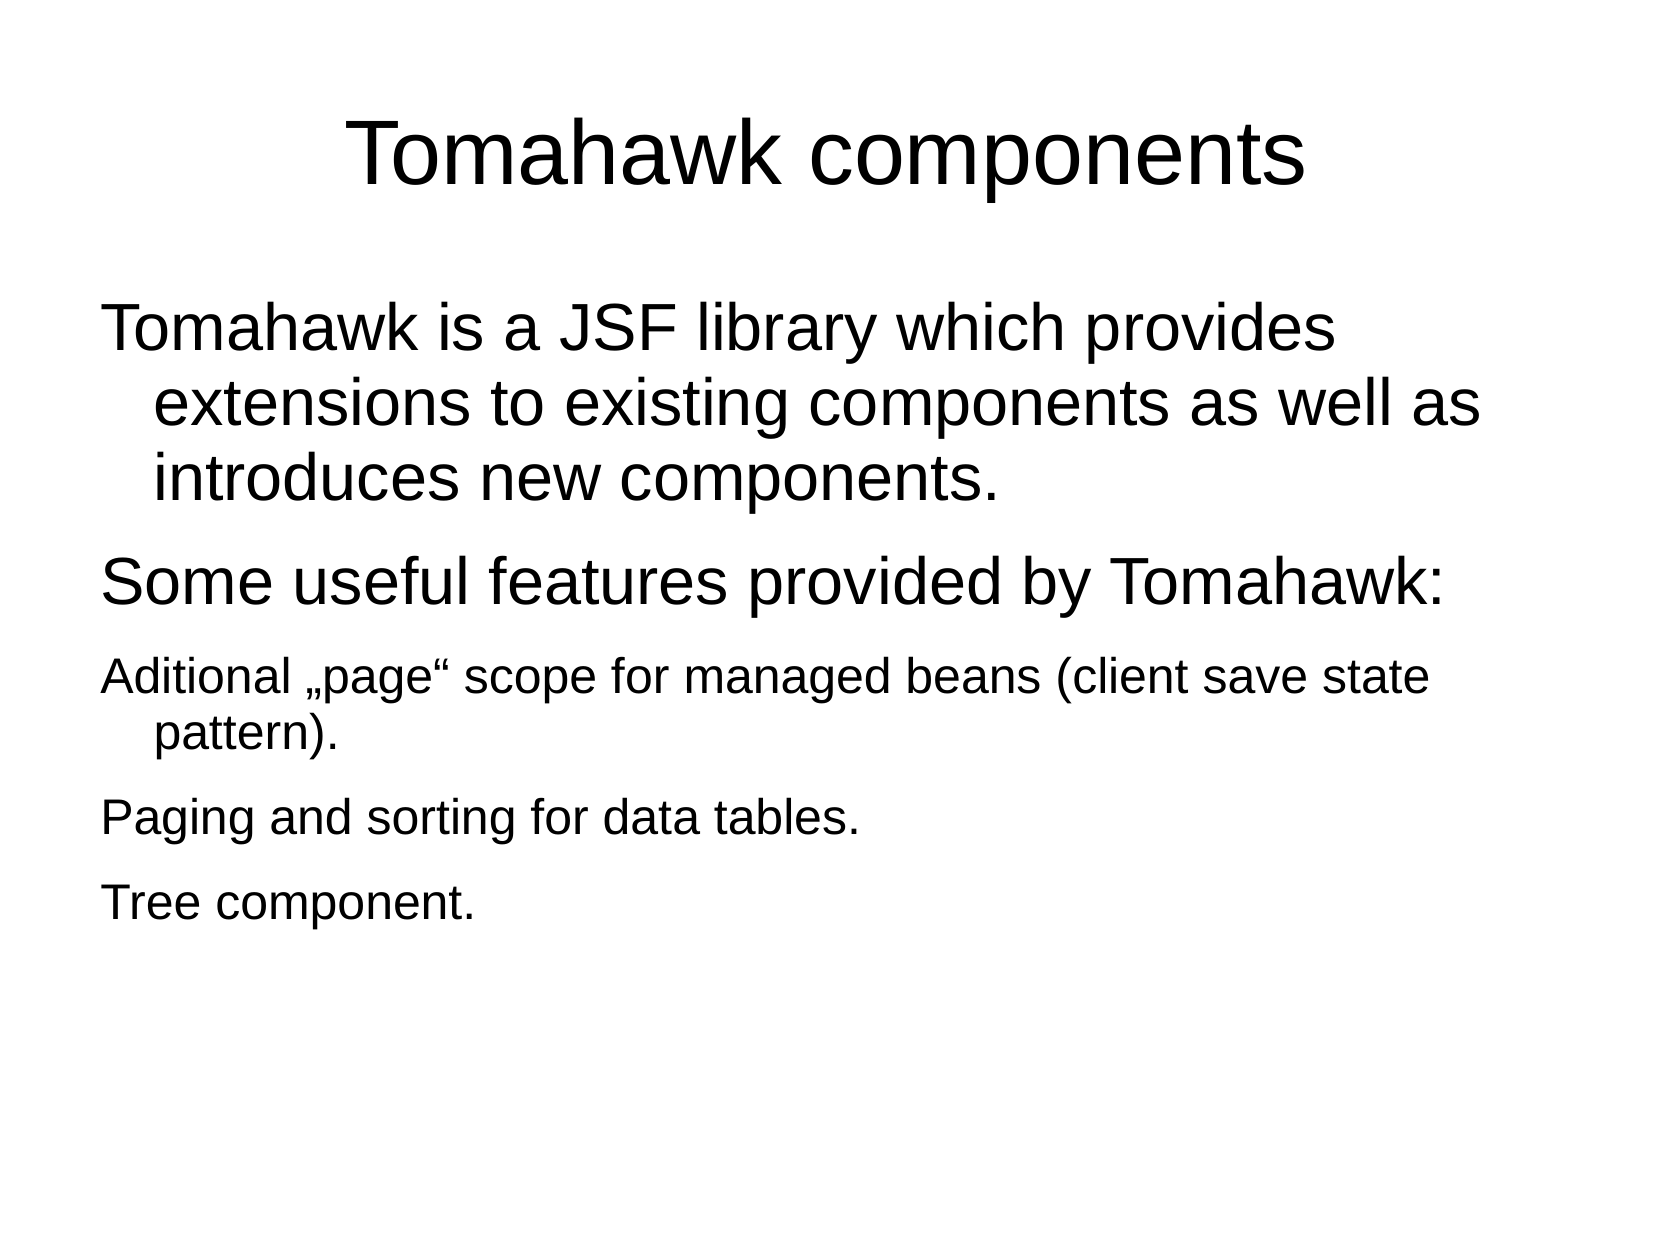

# Tomahawk components
Tomahawk is a JSF library which provides extensions to existing components as well as introduces new components.
Some useful features provided by Tomahawk:
Aditional „page“ scope for managed beans (client save state pattern).
Paging and sorting for data tables.
Tree component.